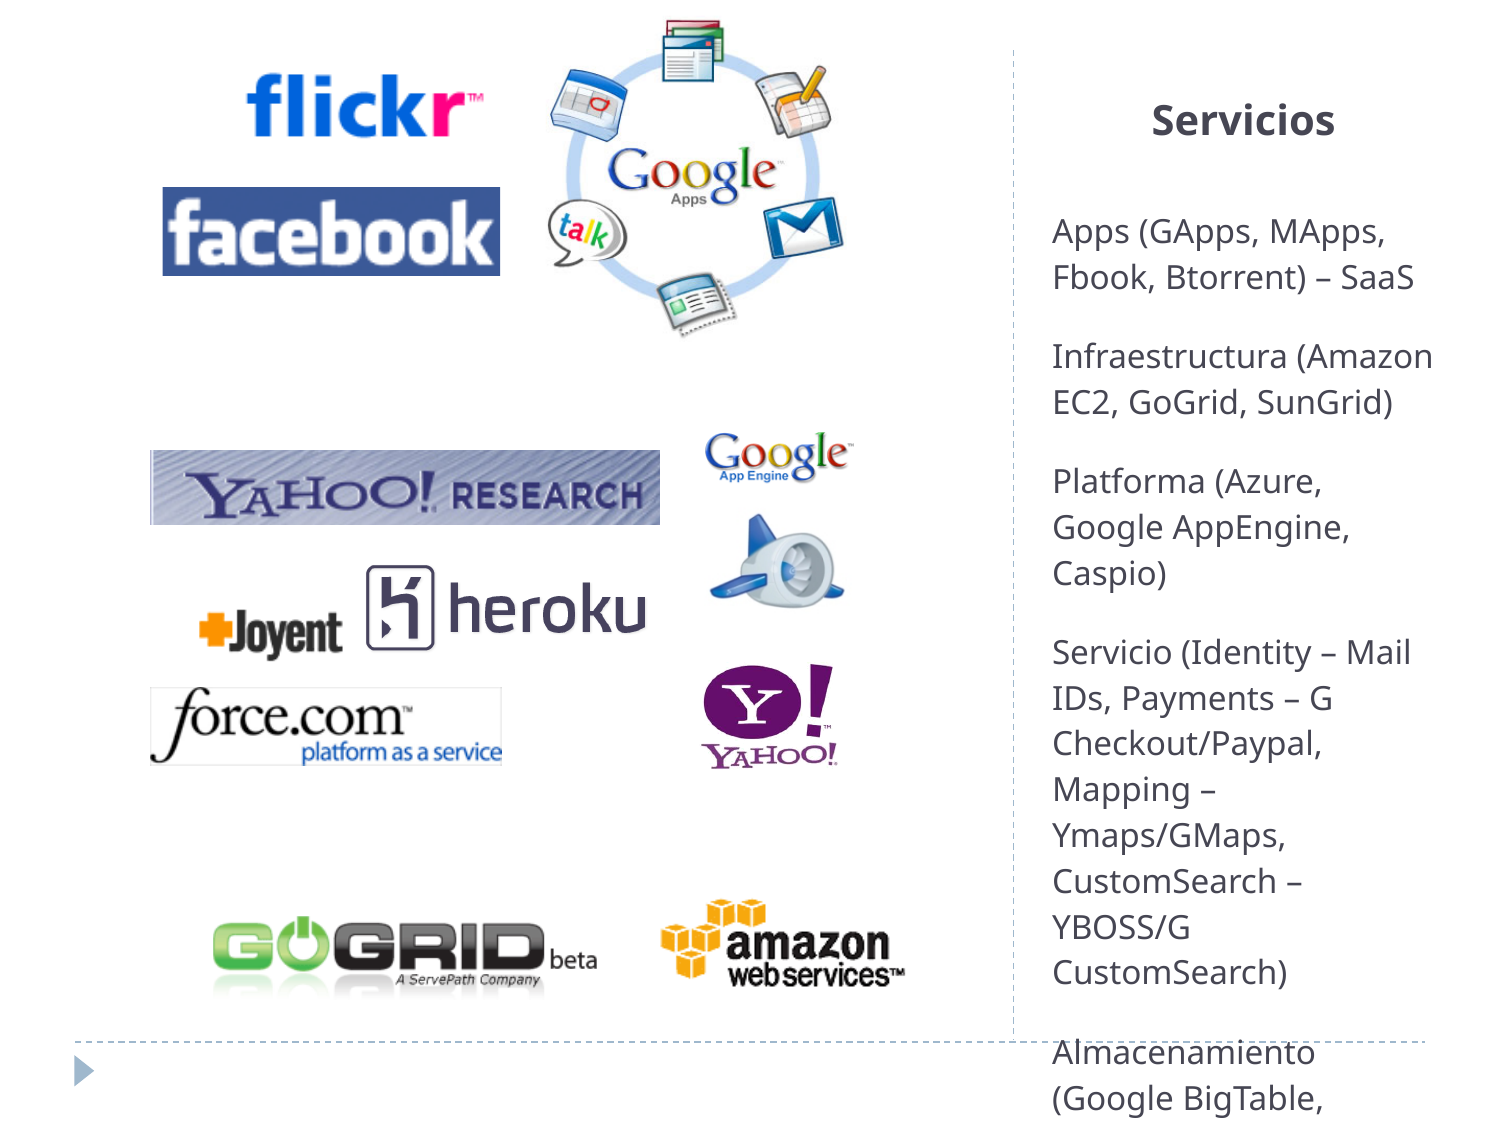

# Servicios
Apps (GApps, MApps, Fbook, Btorrent) – SaaS
Infraestructura (Amazon EC2, GoGrid, SunGrid)
Platforma (Azure, Google AppEngine, Caspio)
Servicio (Identity – Mail IDs, Payments – G Checkout/Paypal, Mapping – Ymaps/GMaps, CustomSearch – YBOSS/G CustomSearch)
Almacenamiento (Google BigTable, Amazon SimpleDB, Live Mesh)